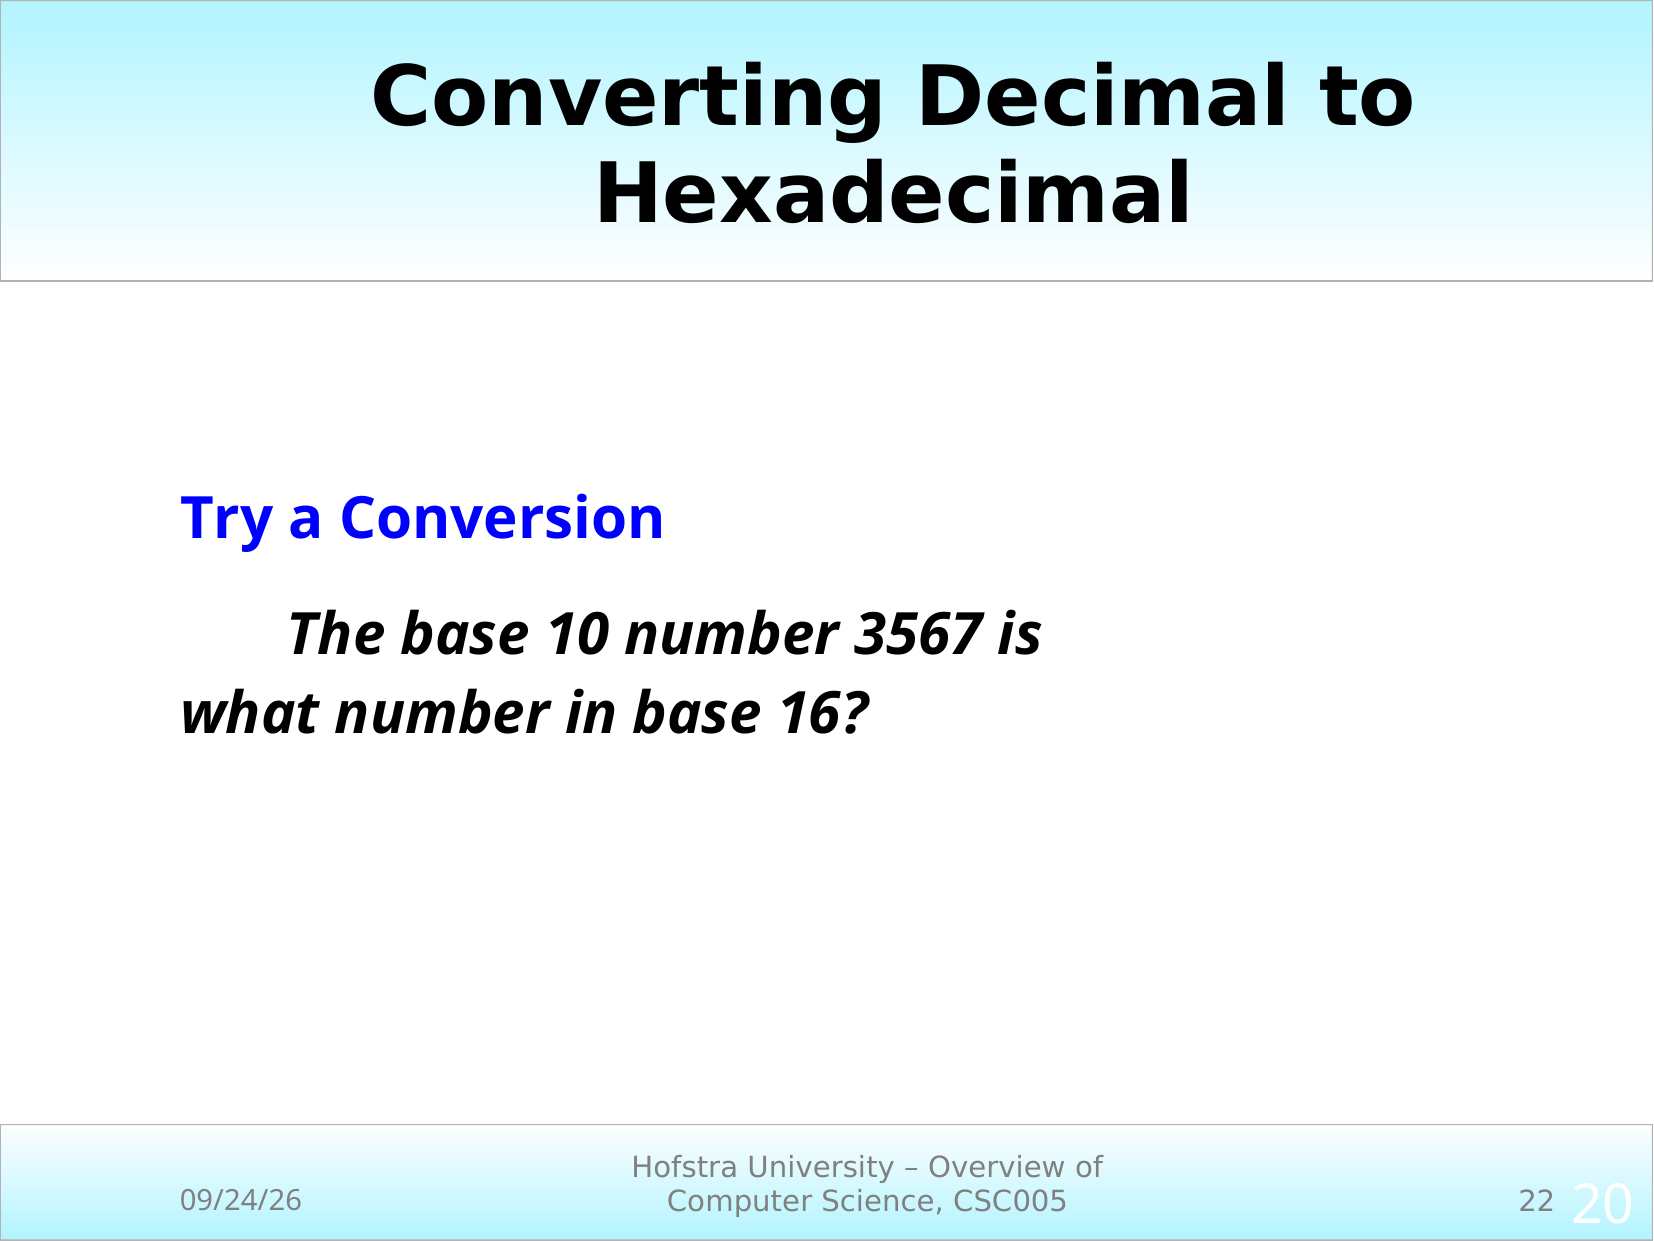

# Converting Decimal to Hexadecimal
Try a Conversion
 The base 10 number 3567 is what number in base 16?
22
20